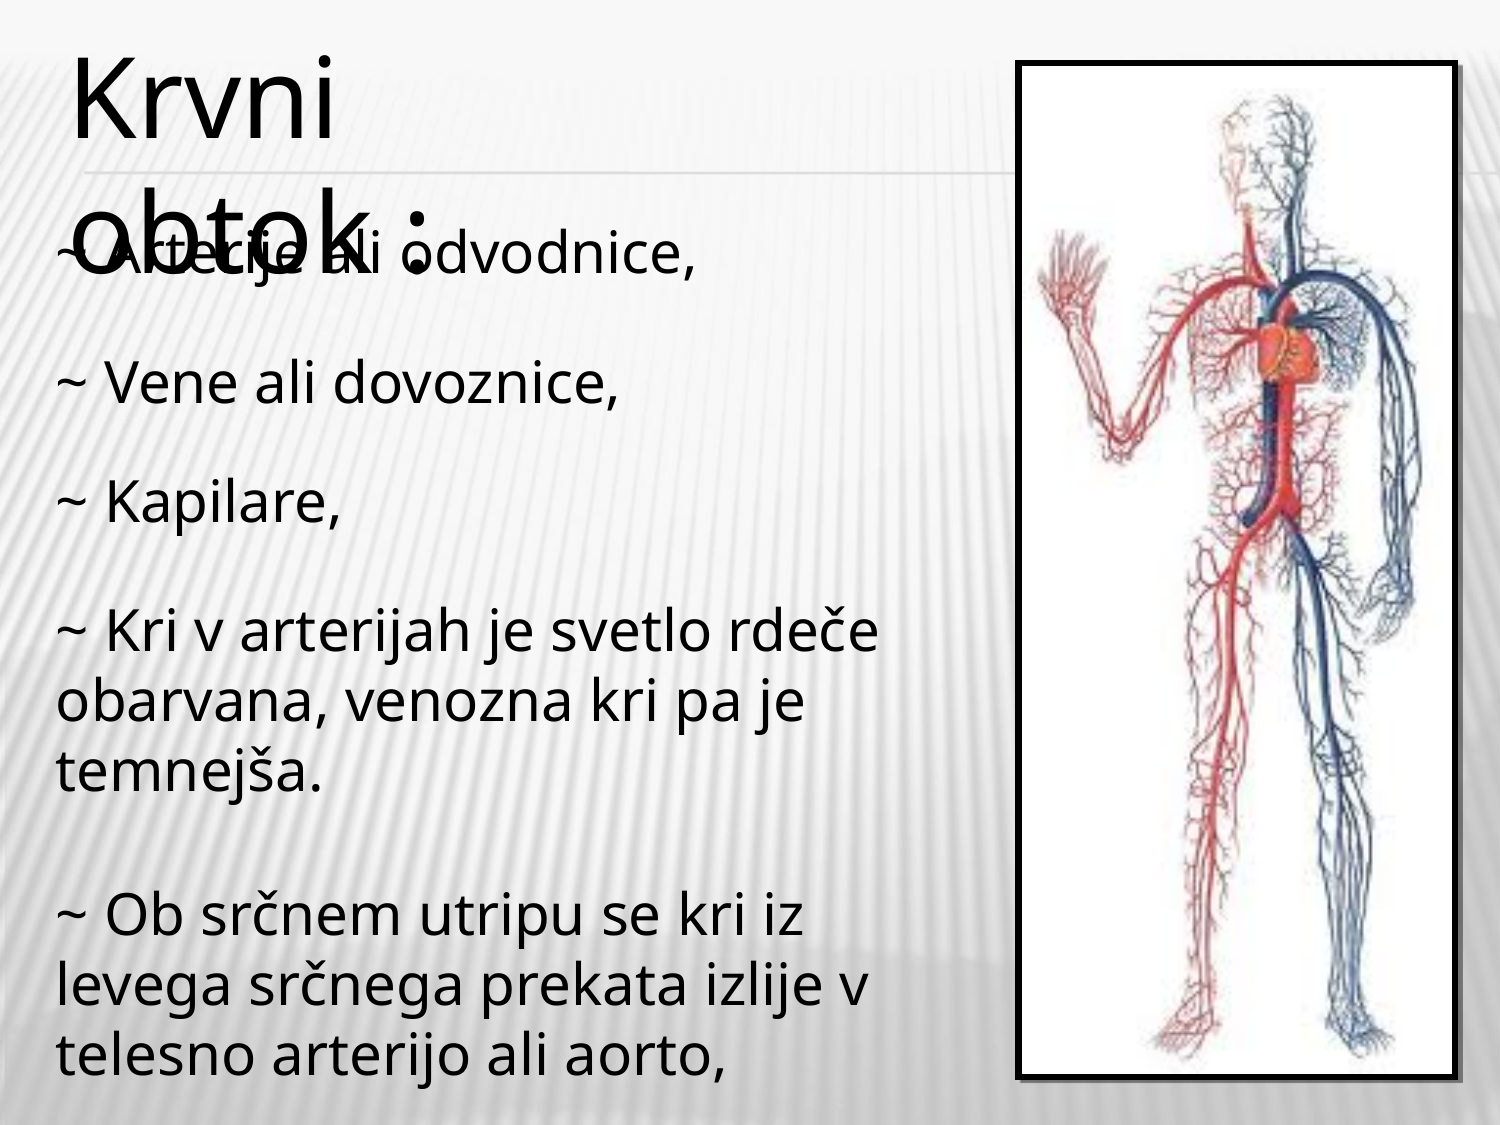

Krvni obtok :
~ Arterije ali odvodnice,
~ Vene ali dovoznice,
~ Kapilare,
~ Kri v arterijah je svetlo rdeče obarvana, venozna kri pa je temnejša.
~ Ob srčnem utripu se kri iz levega srčnega prekata izlije v telesno arterijo ali aorto,